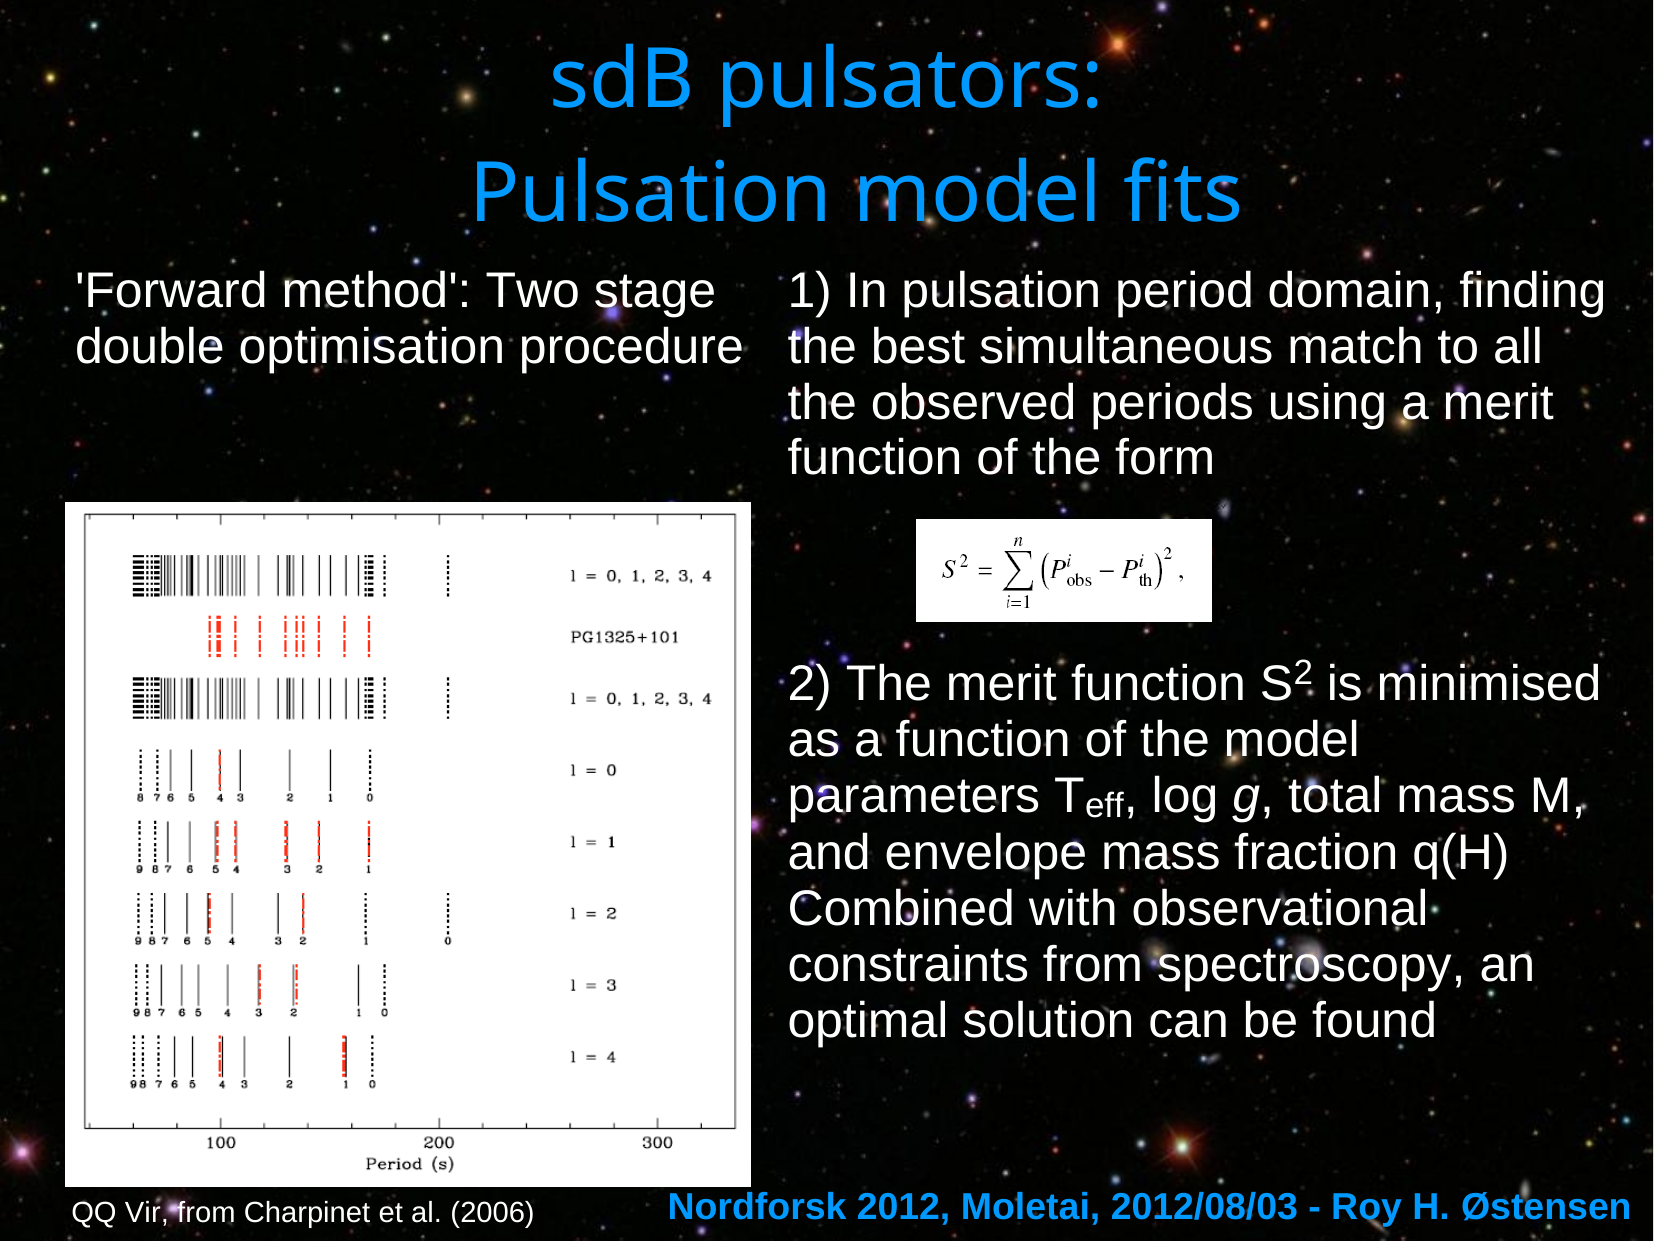

# sdB pulsators: Pulsation model fits
'Forward method': Two stage double optimisation procedure
1) In pulsation period domain, finding the best simultaneous match to all the observed periods using a merit function of the form
2) The merit function S2 is minimised as a function of the model parameters Teff, log g, total mass M, and envelope mass fraction q(H)
Combined with observational constraints from spectroscopy, an optimal solution can be found
QQ Vir, from Charpinet et al. (2006)